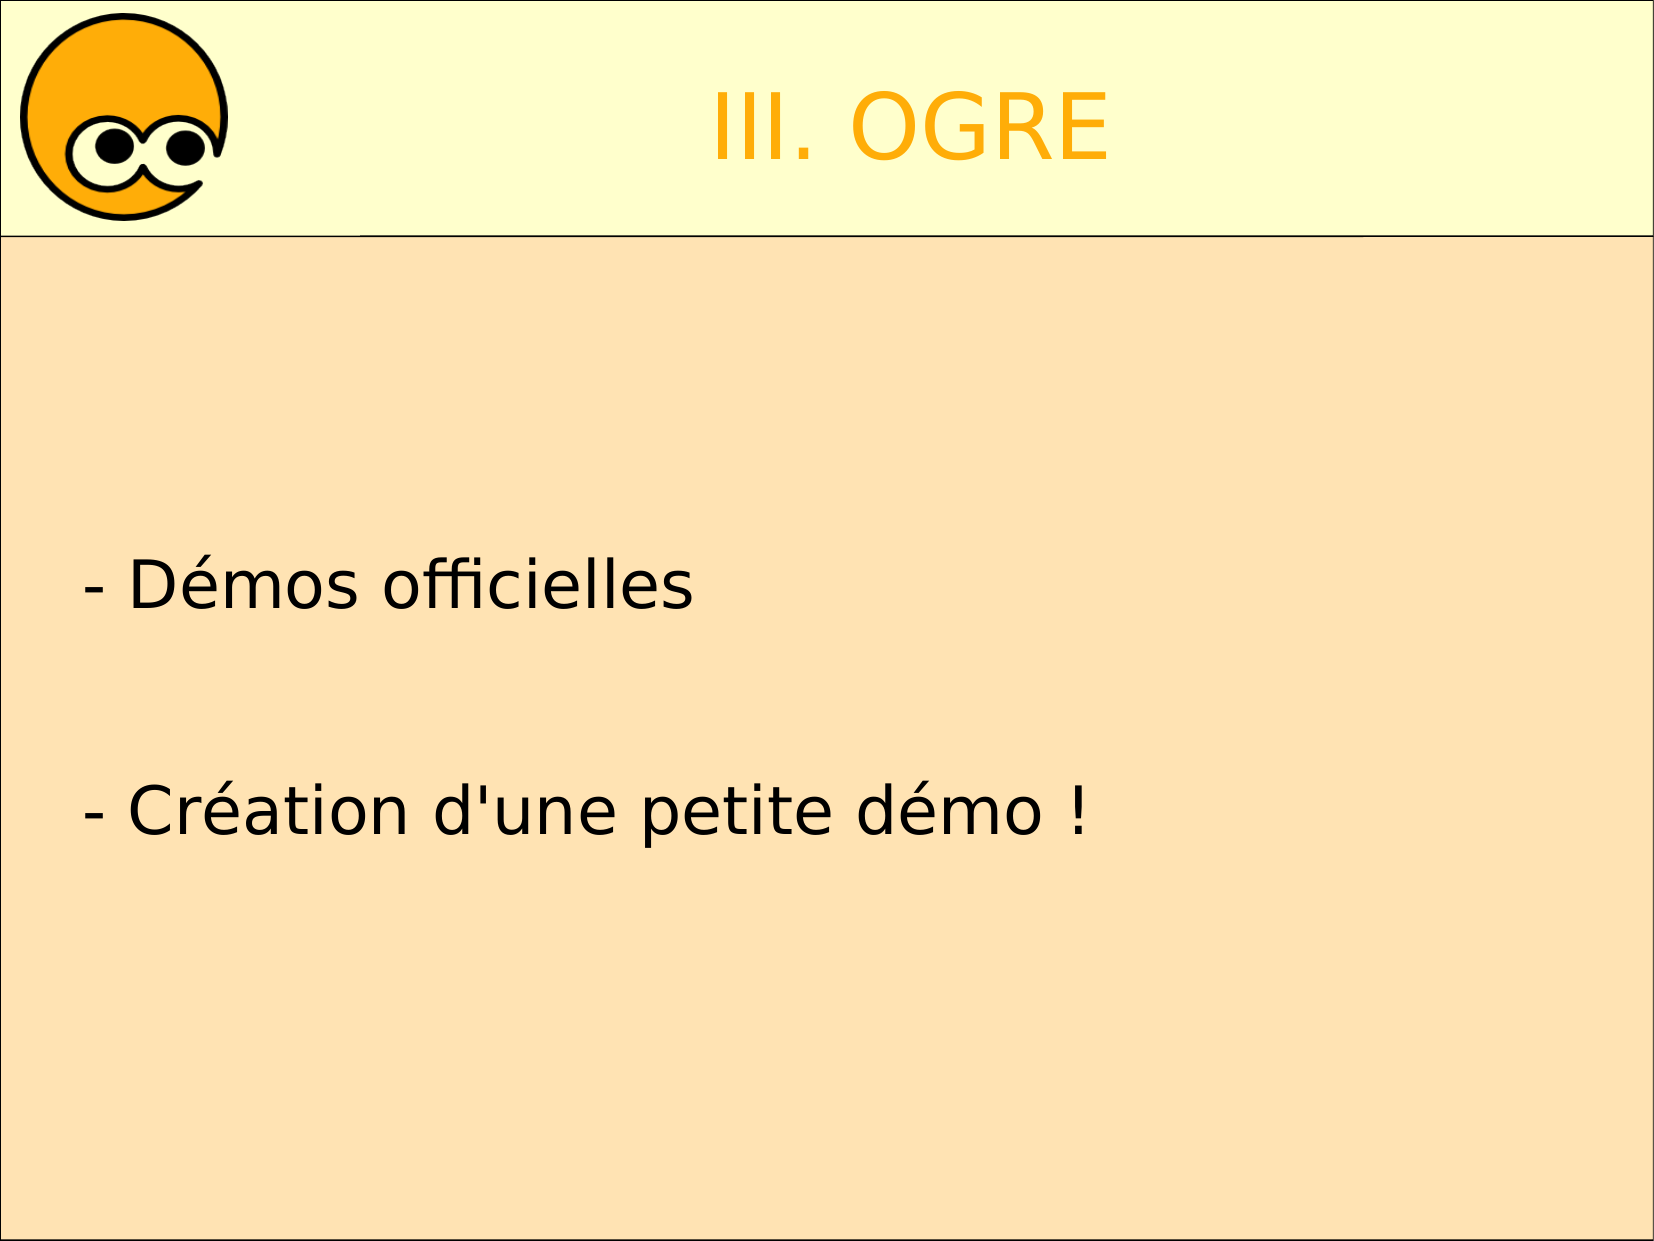

# III. OGRE
- Démos officielles
- Création d'une petite démo !